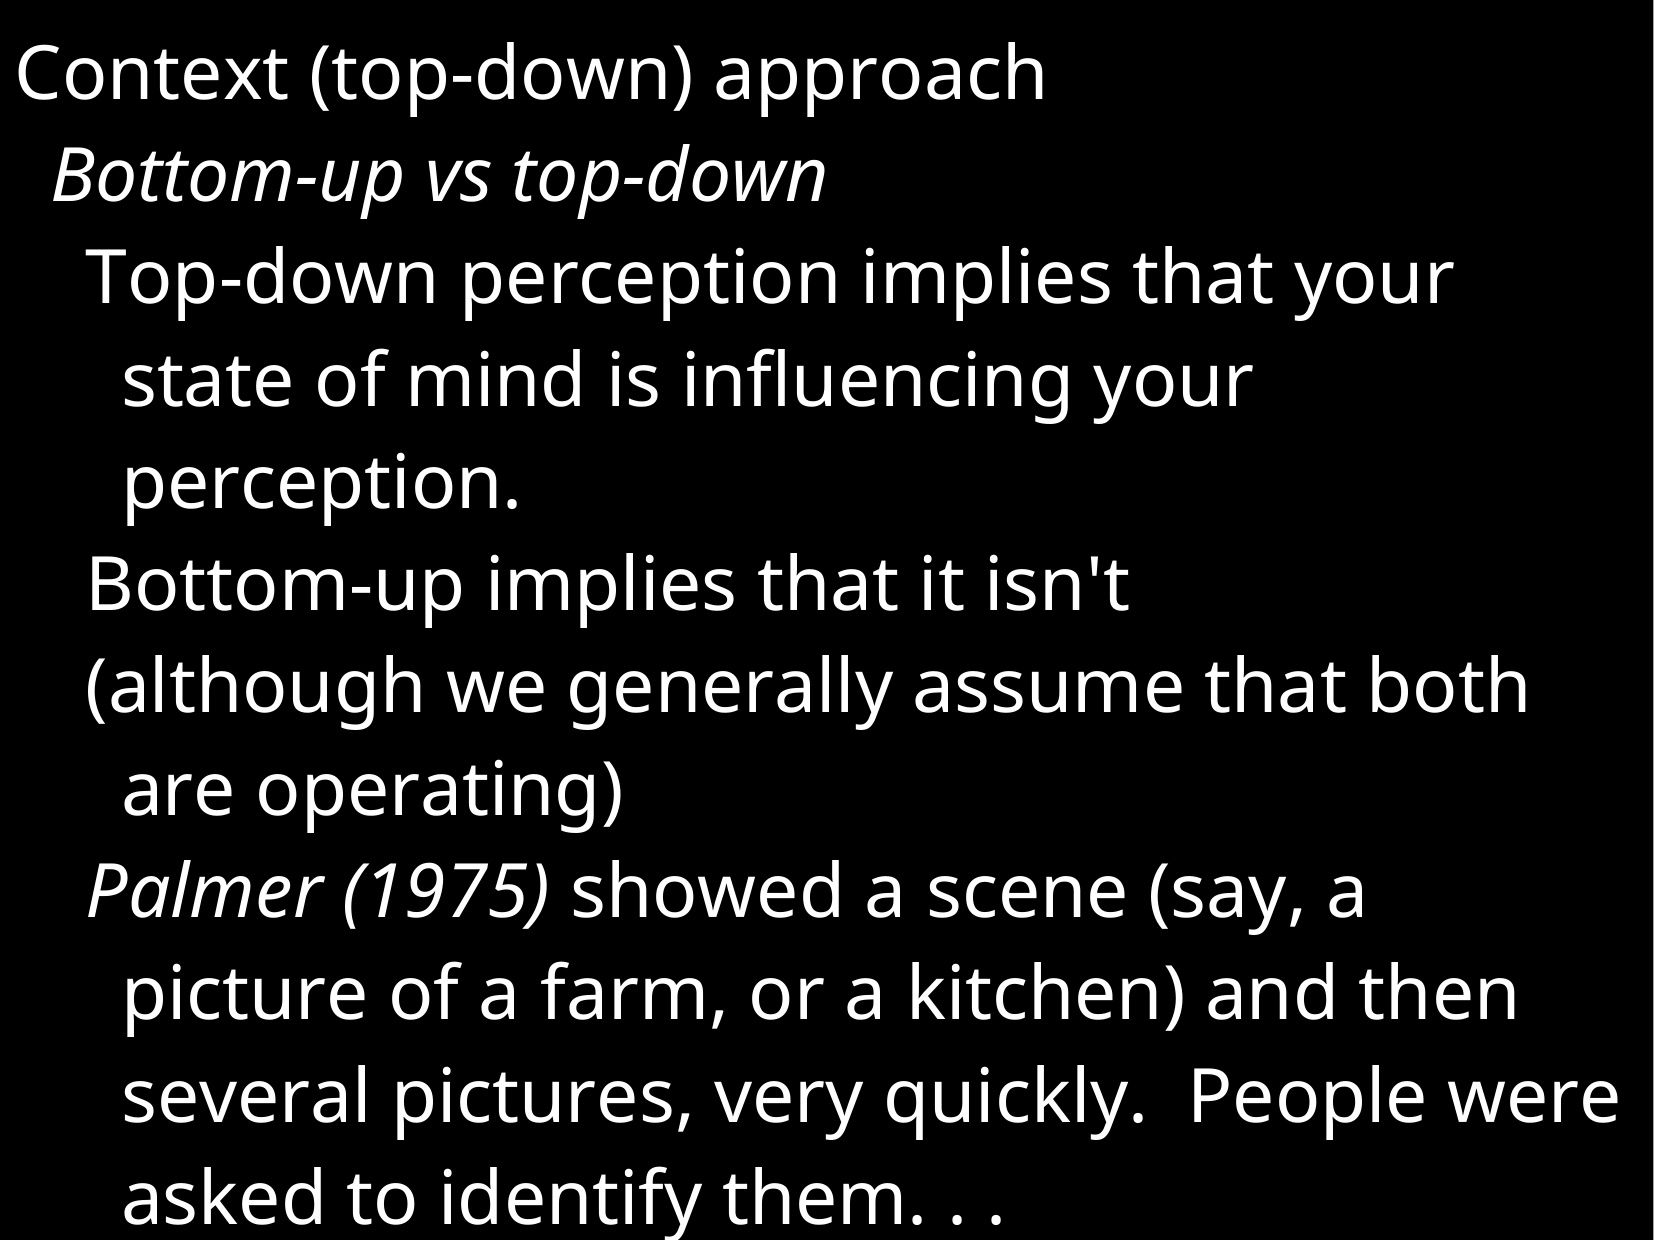

Context (top-down) approach
Bottom-up vs top-down
Top-down perception implies that your state of mind is influencing your perception.
Bottom-up implies that it isn't
(although we generally assume that both are operating)
Palmer (1975) showed a scene (say, a picture of a farm, or a kitchen) and then several pictures, very quickly. People were asked to identify them. . .